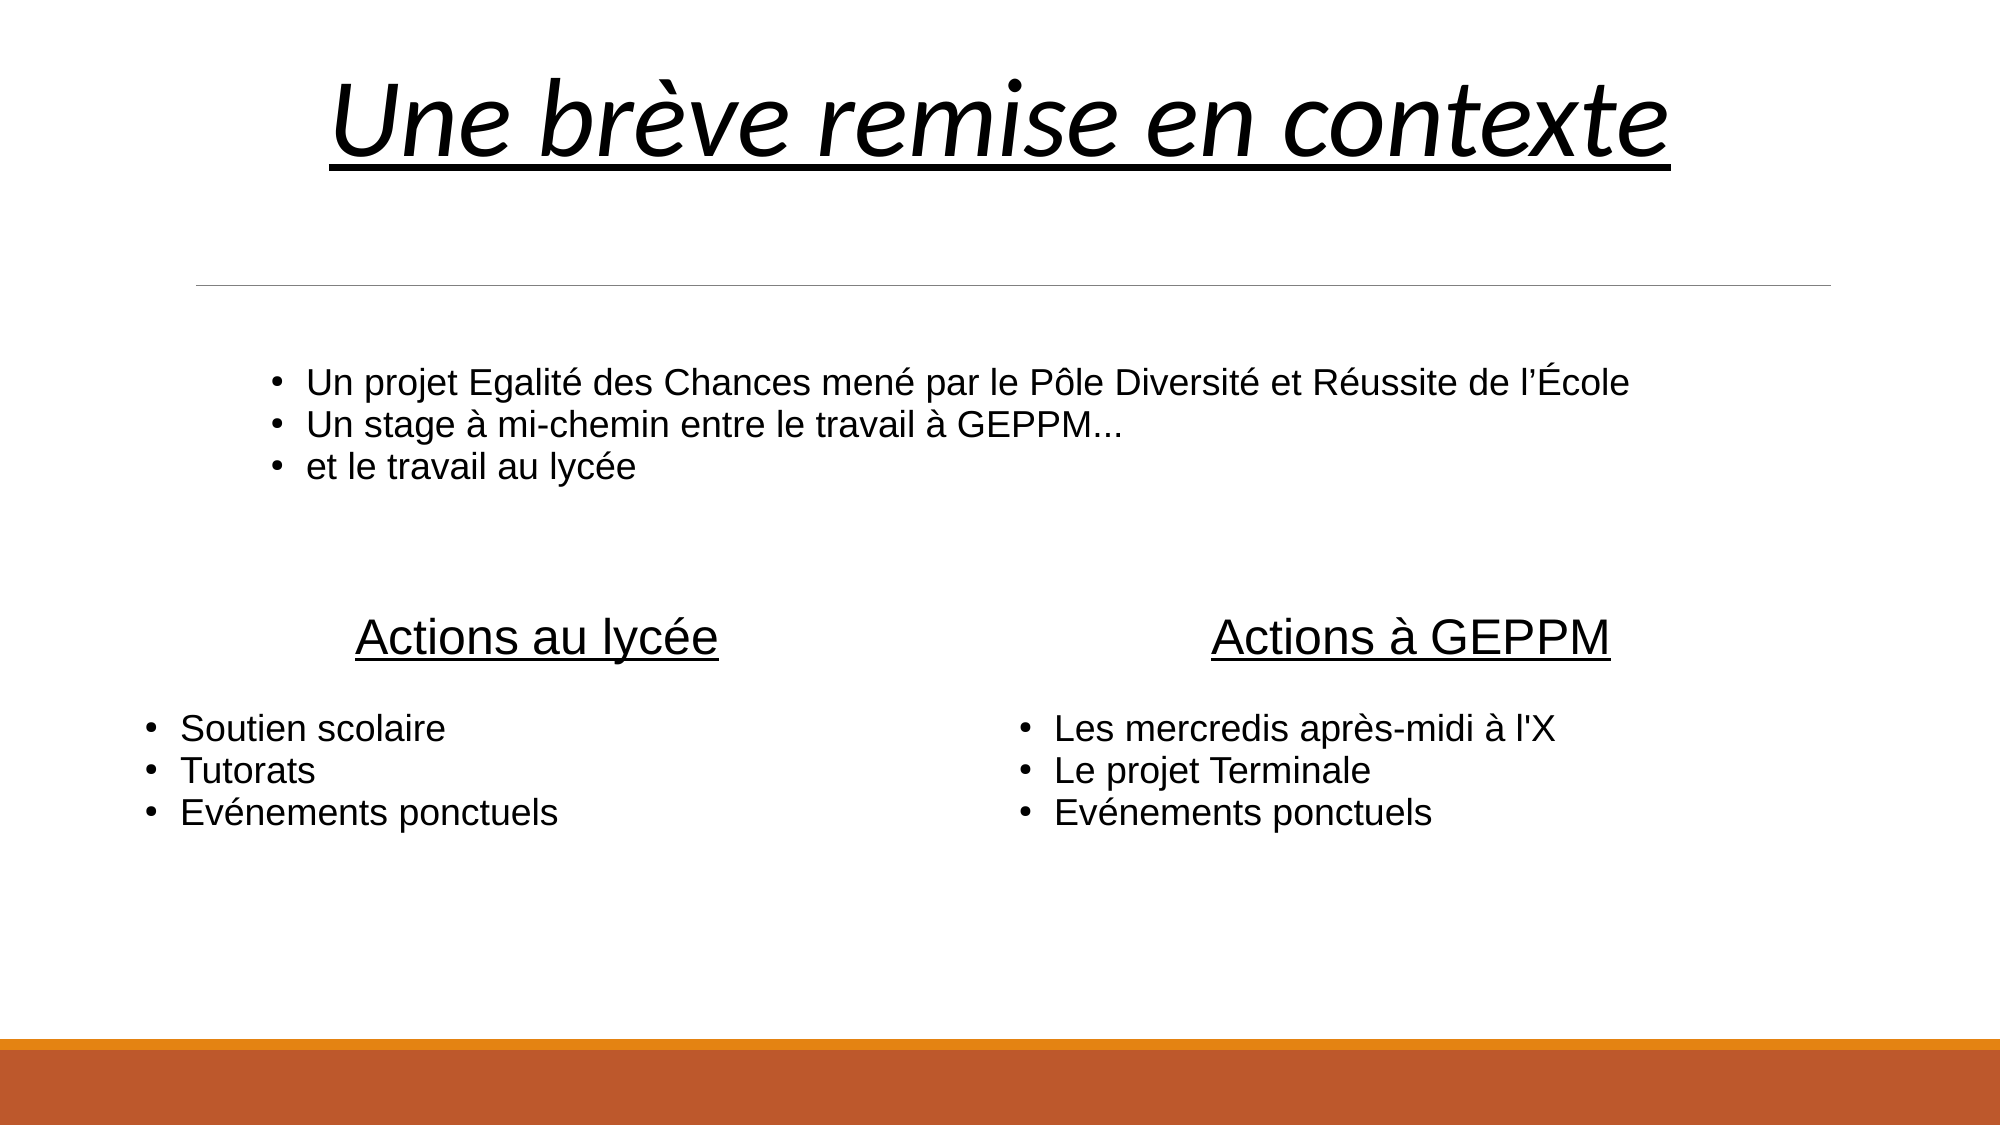

Une brève remise en contexte
Un projet Egalité des Chances mené par le Pôle Diversité et Réussite de l’École
Un stage à mi-chemin entre le travail à GEPPM...
et le travail au lycée
Actions au lycée
Soutien scolaire
Tutorats
Evénements ponctuels
Actions à GEPPM
Les mercredis après-midi à l'X
Le projet Terminale
Evénements ponctuels